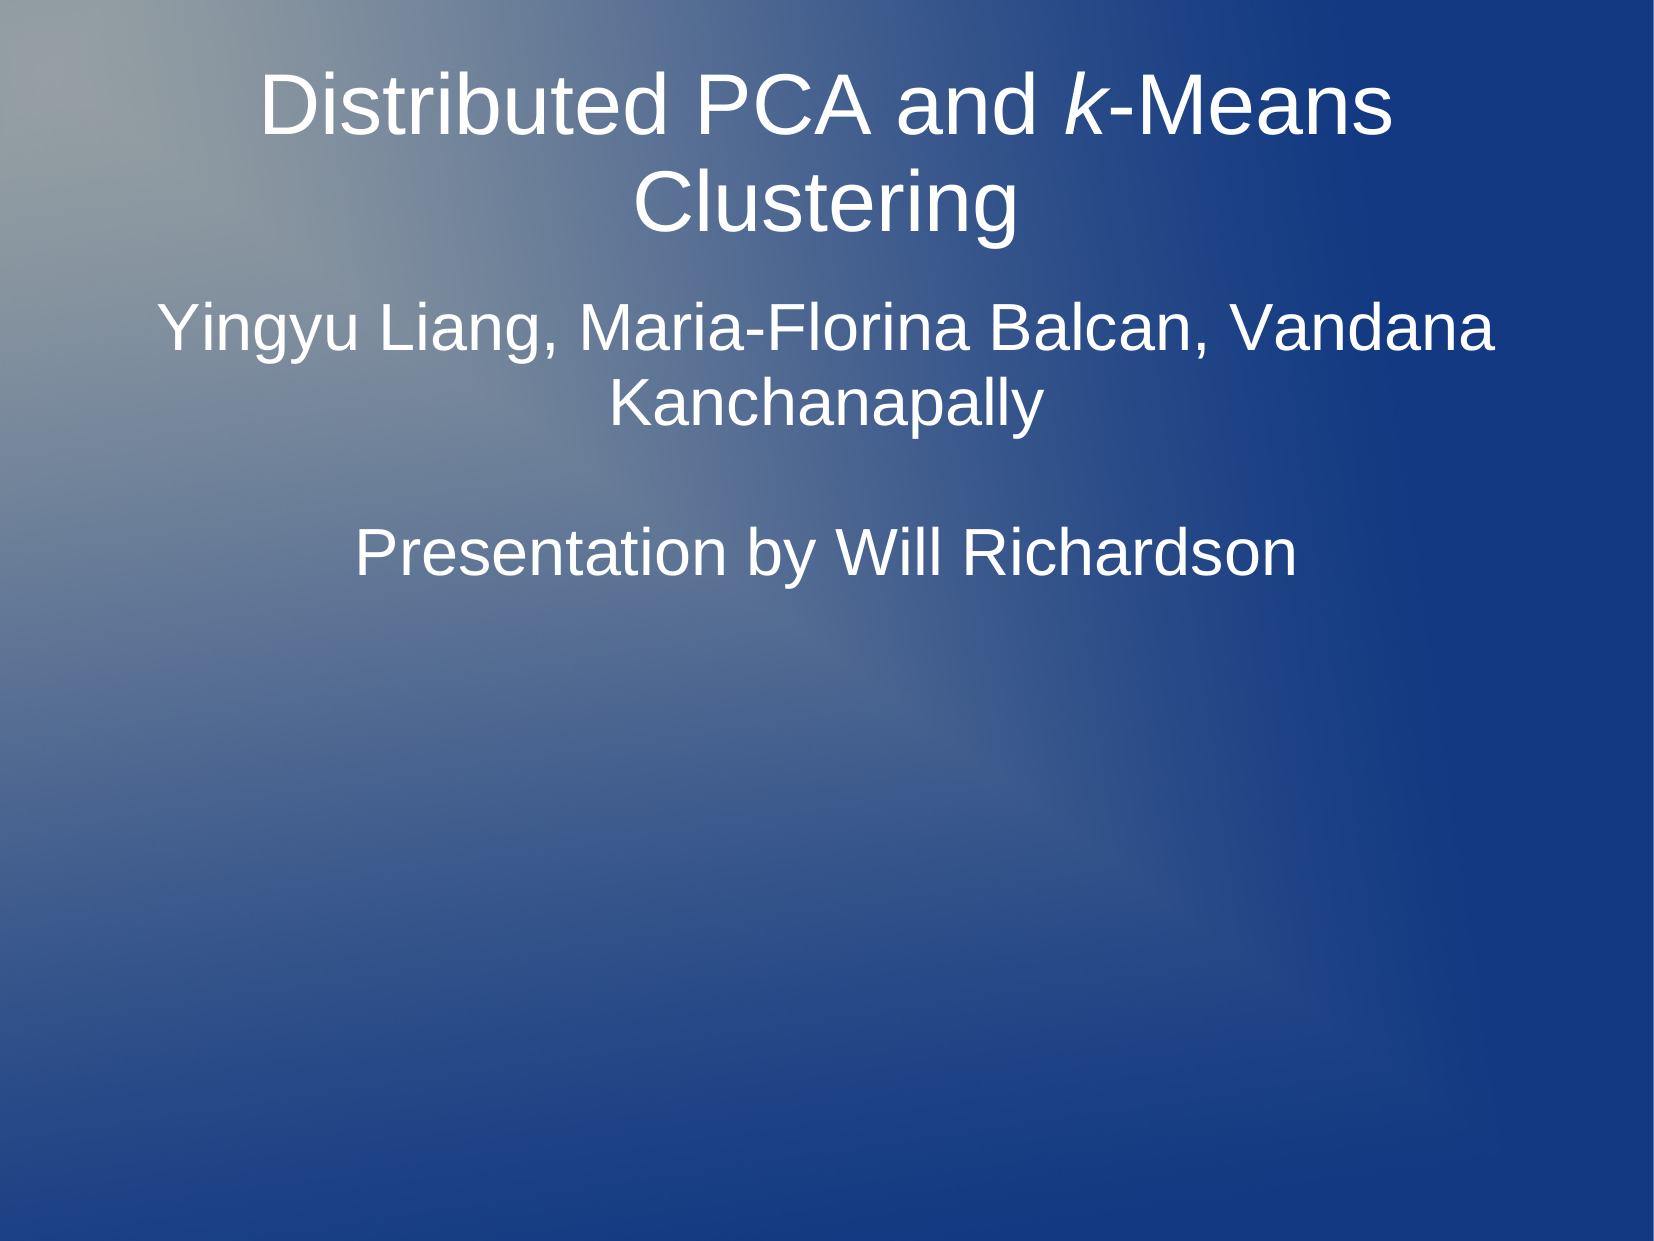

# Distributed PCA and k-Means Clustering
Yingyu Liang, Maria-Florina Balcan, Vandana Kanchanapally
Presentation by Will Richardson